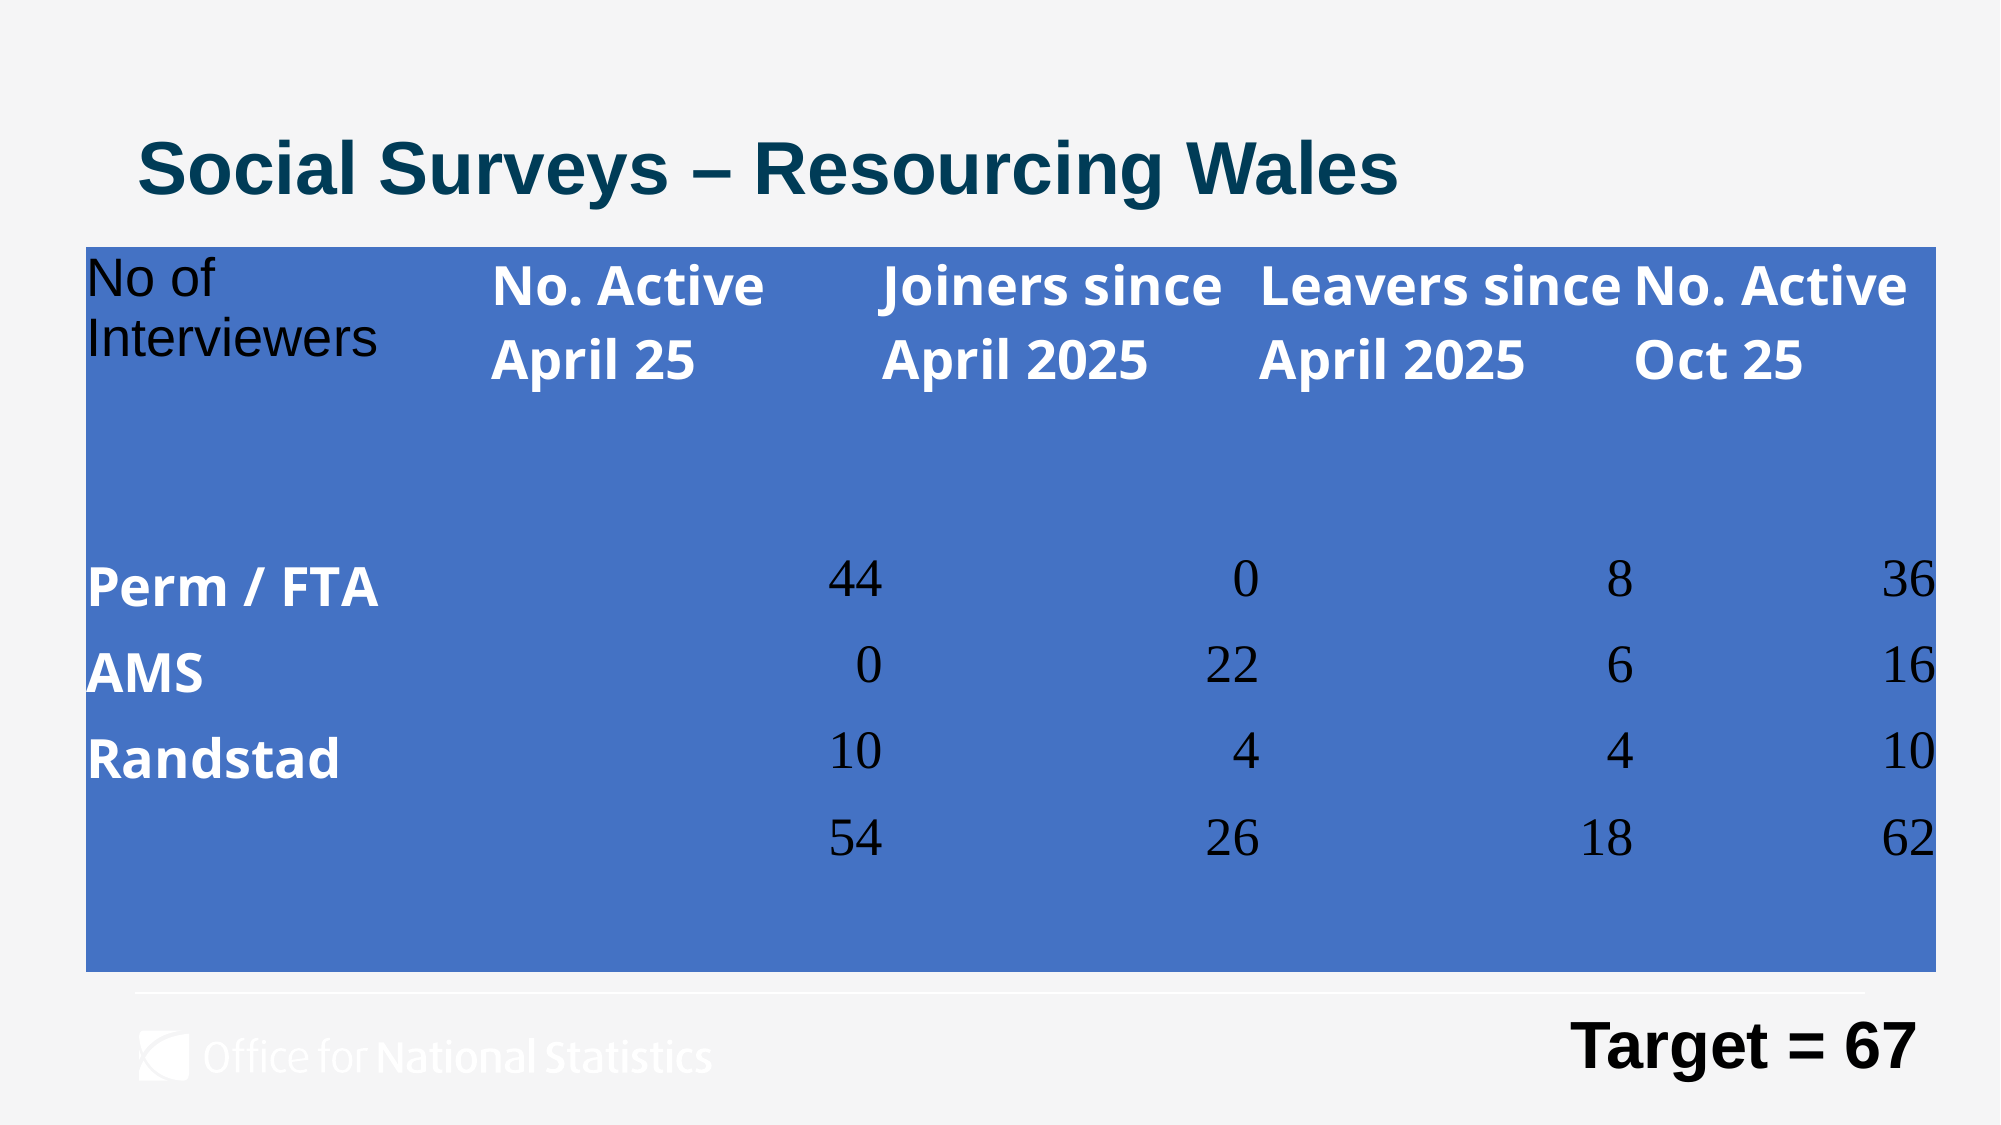

# Social Surveys – Resourcing Wales
| No of Interviewers | No. Active April 25 | Joiners since April 2025 | Leavers since April 2025 | No. Active Oct 25 |
| --- | --- | --- | --- | --- |
| Perm / FTA | 44 | 0 | 8 | 36 |
| AMS | 0 | 22 | 6 | 16 |
| Randstad | 10 | 4 | 4 | 10 |
| | 54 | 26 | 18 | 62 |
| | | | | |
Target = 67